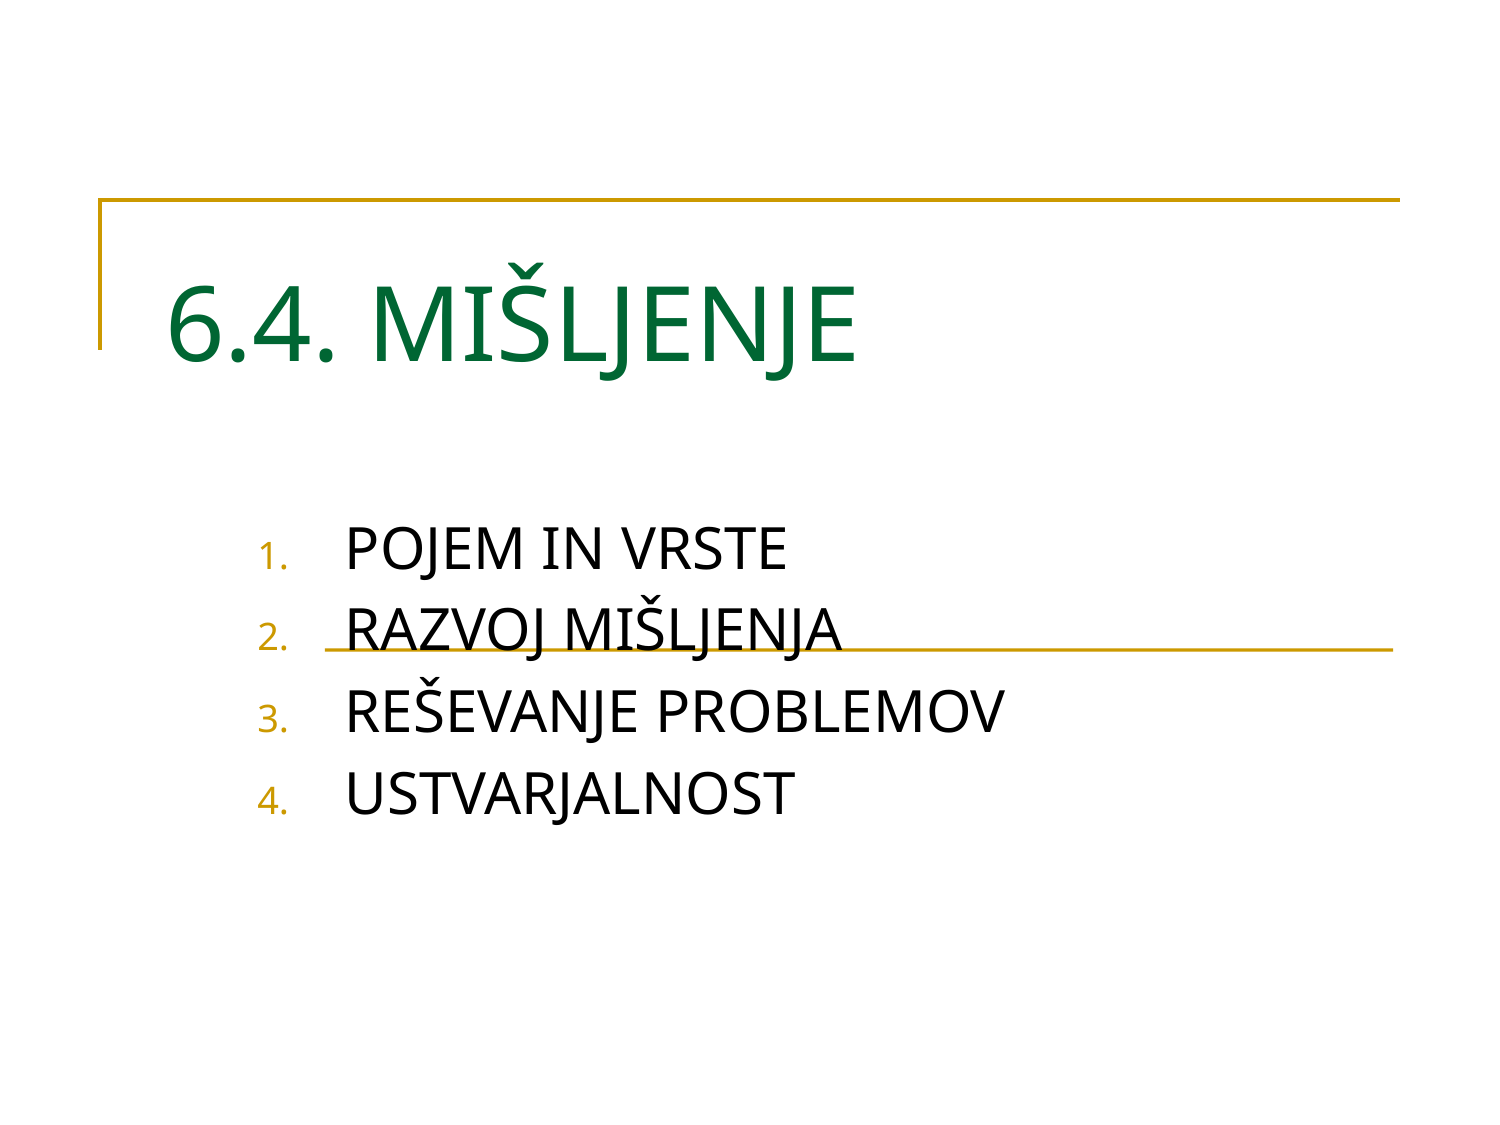

# 6.4. MIŠLJENJE
POJEM IN VRSTE
RAZVOJ MIŠLJENJA
REŠEVANJE PROBLEMOV
USTVARJALNOST